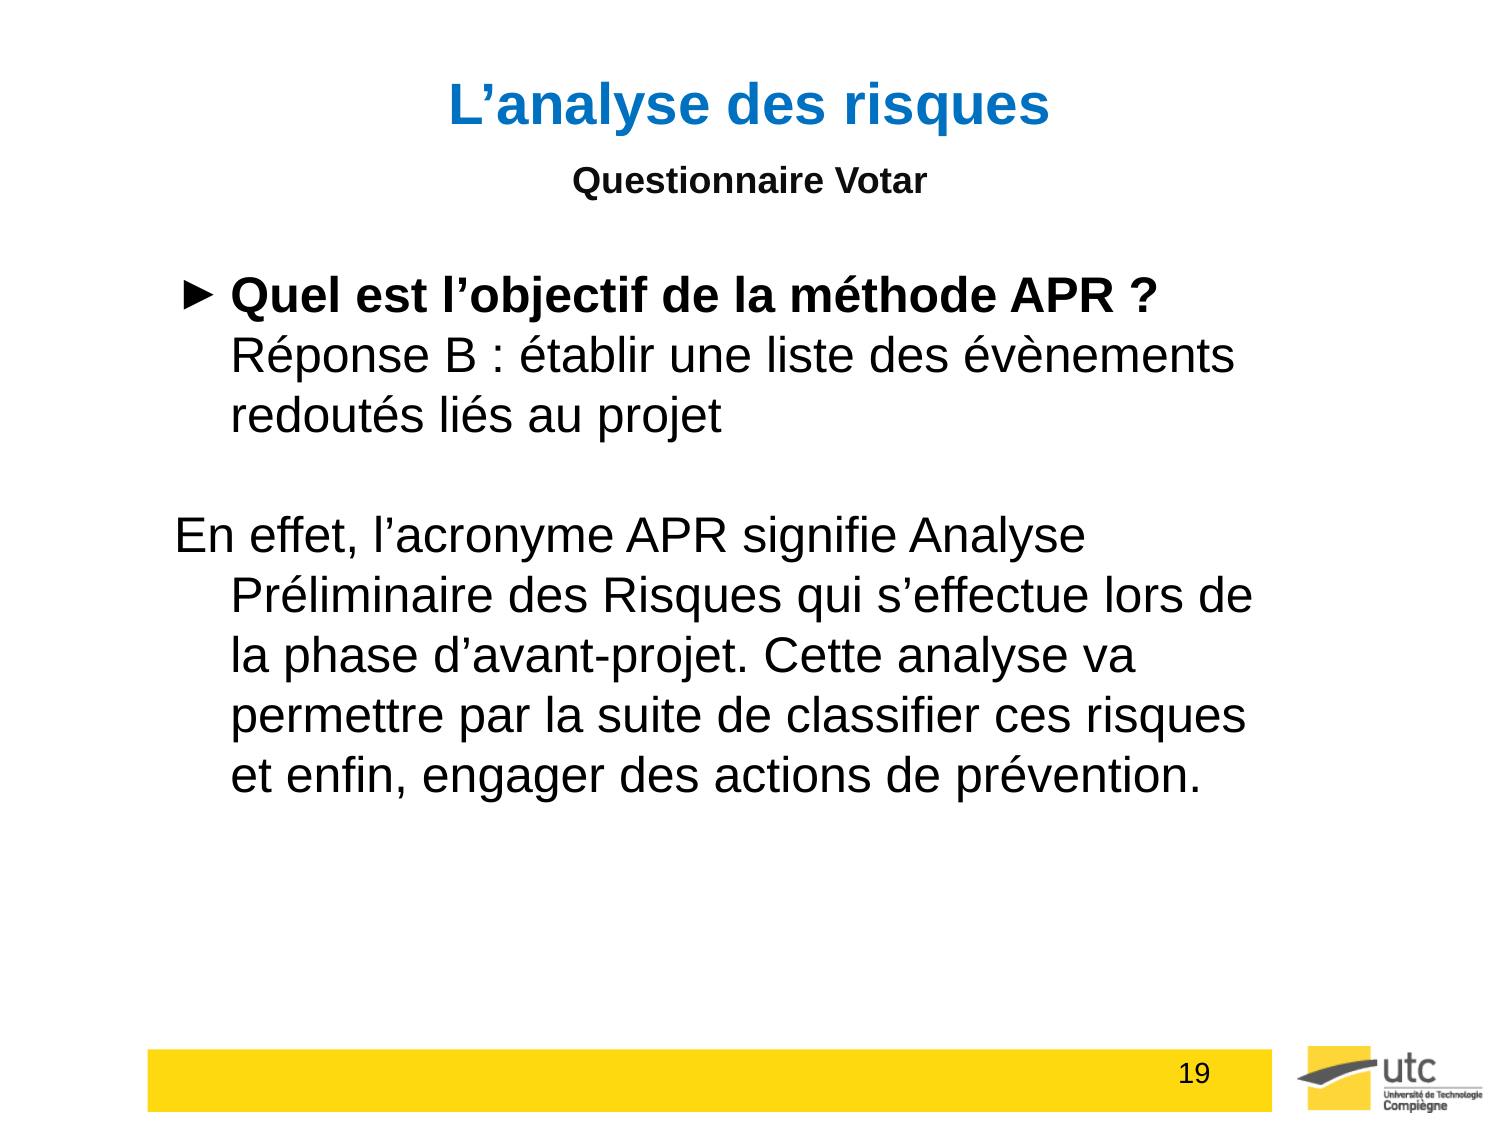

L’analyse des risques
Questionnaire Votar
Quel est l’objectif de la méthode APR ? Réponse B : établir une liste des évènements redoutés liés au projet
En effet, l’acronyme APR signifie Analyse Préliminaire des Risques qui s’effectue lors de la phase d’avant-projet. Cette analyse va permettre par la suite de classifier ces risques et enfin, engager des actions de prévention.